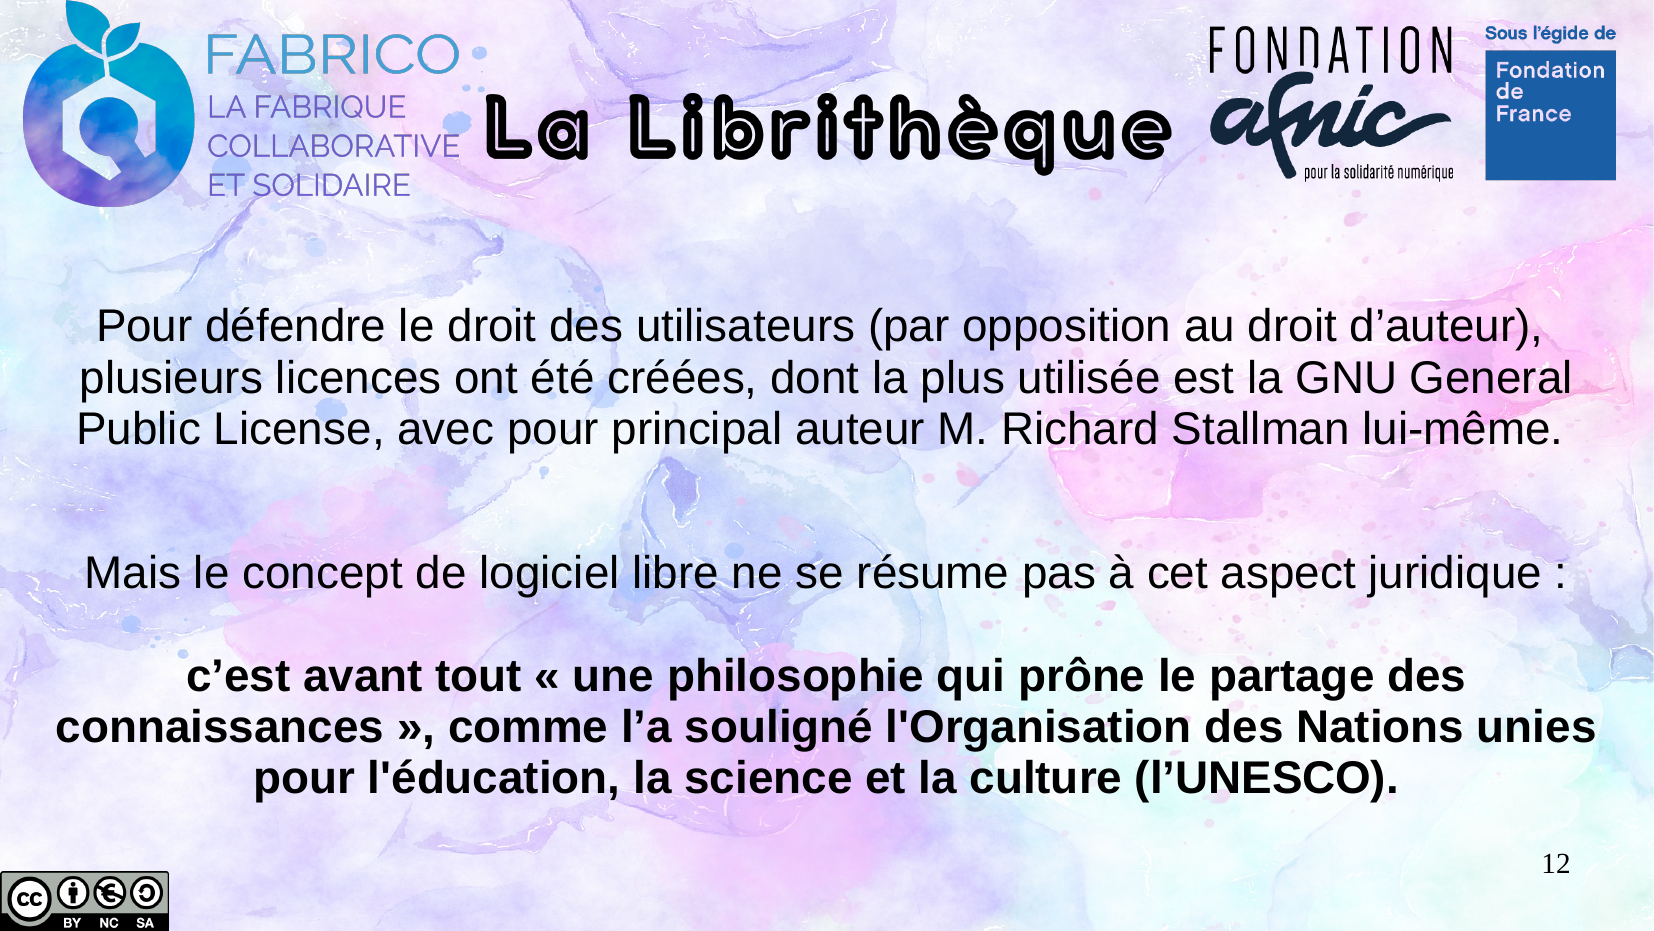

Pour défendre le droit des utilisateurs (par opposition au droit d’auteur),
plusieurs licences ont été créées, dont la plus utilisée est la GNU General Public License, avec pour principal auteur M. Richard Stallman lui-même.
Mais le concept de logiciel libre ne se résume pas à cet aspect juridique :
c’est avant tout « une philosophie qui prône le partage des connaissances », comme l’a souligné l'Organisation des Nations unies pour l'éducation, la science et la culture (l’UNESCO).
12